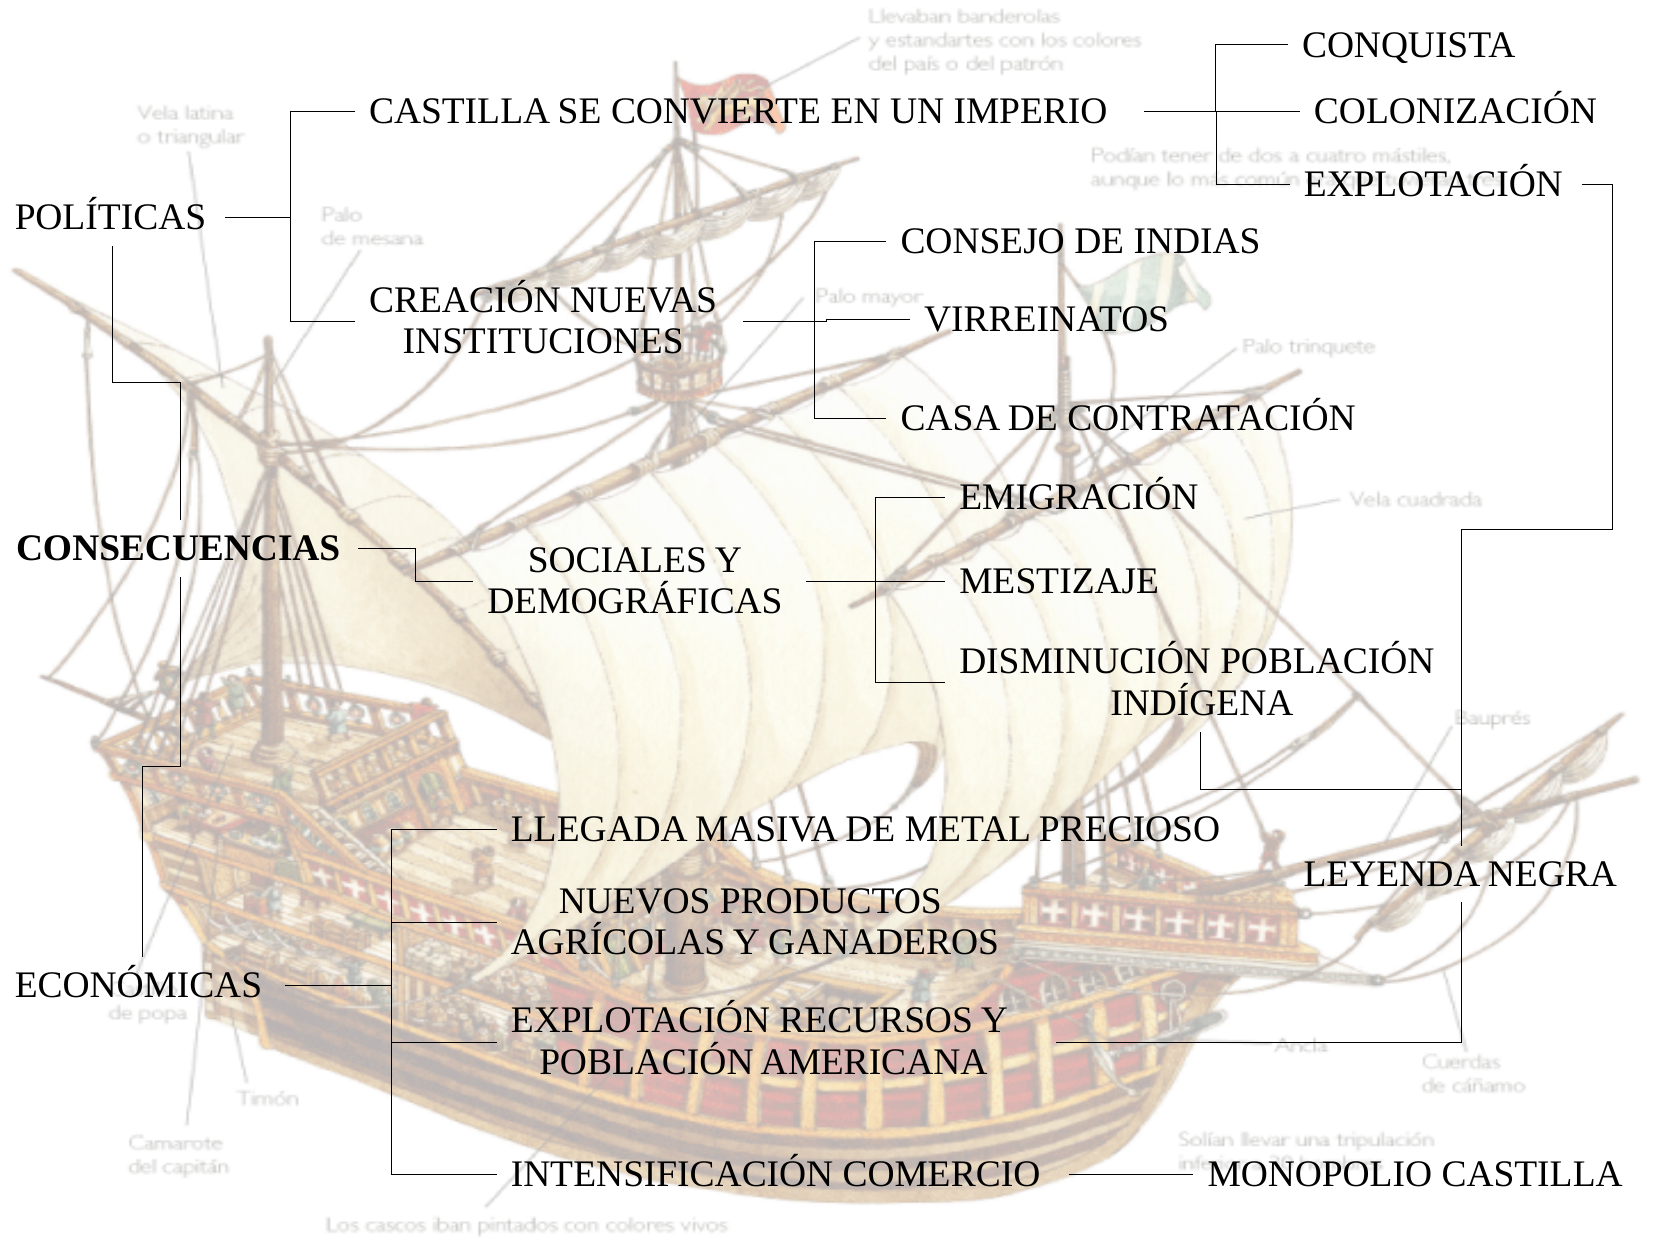

CONQUISTA
CASTILLA SE CONVIERTE EN UN IMPERIO
COLONIZACIÓN
EXPLOTACIÓN
POLÍTICAS
CONSEJO DE INDIAS
CREACIÓN NUEVAS
INSTITUCIONES
VIRREINATOS
CASA DE CONTRATACIÓN
EMIGRACIÓN
CONSECUENCIAS
SOCIALES Y
DEMOGRÁFICAS
MESTIZAJE
DISMINUCIÓN POBLACIÓN
 INDÍGENA
LLEGADA MASIVA DE METAL PRECIOSO
LEYENDA NEGRA
NUEVOS PRODUCTOS
AGRÍCOLAS Y GANADEROS
ECONÓMICAS
EXPLOTACIÓN RECURSOS Y
POBLACIÓN AMERICANA
INTENSIFICACIÓN COMERCIO
MONOPOLIO CASTILLA